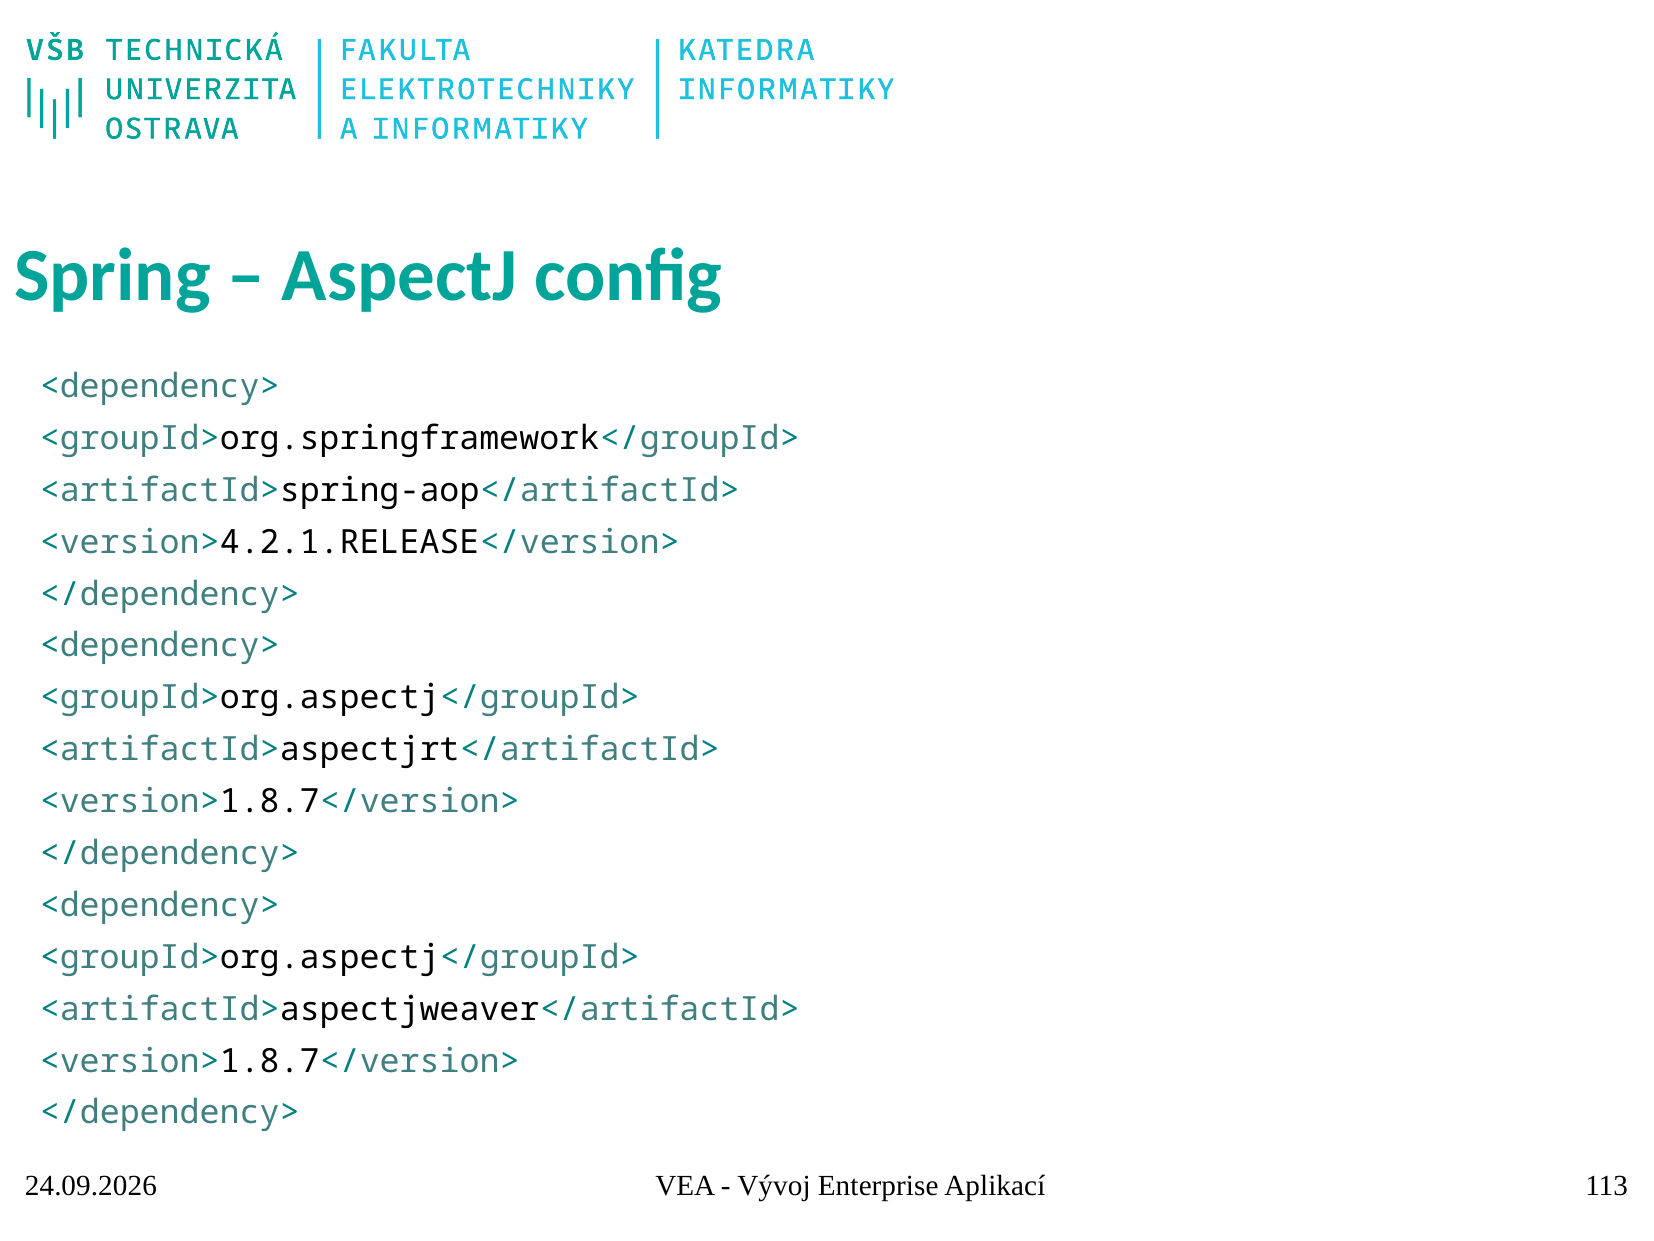

Spring – AspectJ config
# <dependency>
<groupId>org.springframework</groupId>
<artifactId>spring-aop</artifactId>
<version>4.2.1.RELEASE</version>
</dependency>
<dependency>
<groupId>org.aspectj</groupId>
<artifactId>aspectjrt</artifactId>
<version>1.8.7</version>
</dependency>
<dependency>
<groupId>org.aspectj</groupId>
<artifactId>aspectjweaver</artifactId>
<version>1.8.7</version>
</dependency>
VEA - Vývoj Enterprise Aplikací
113